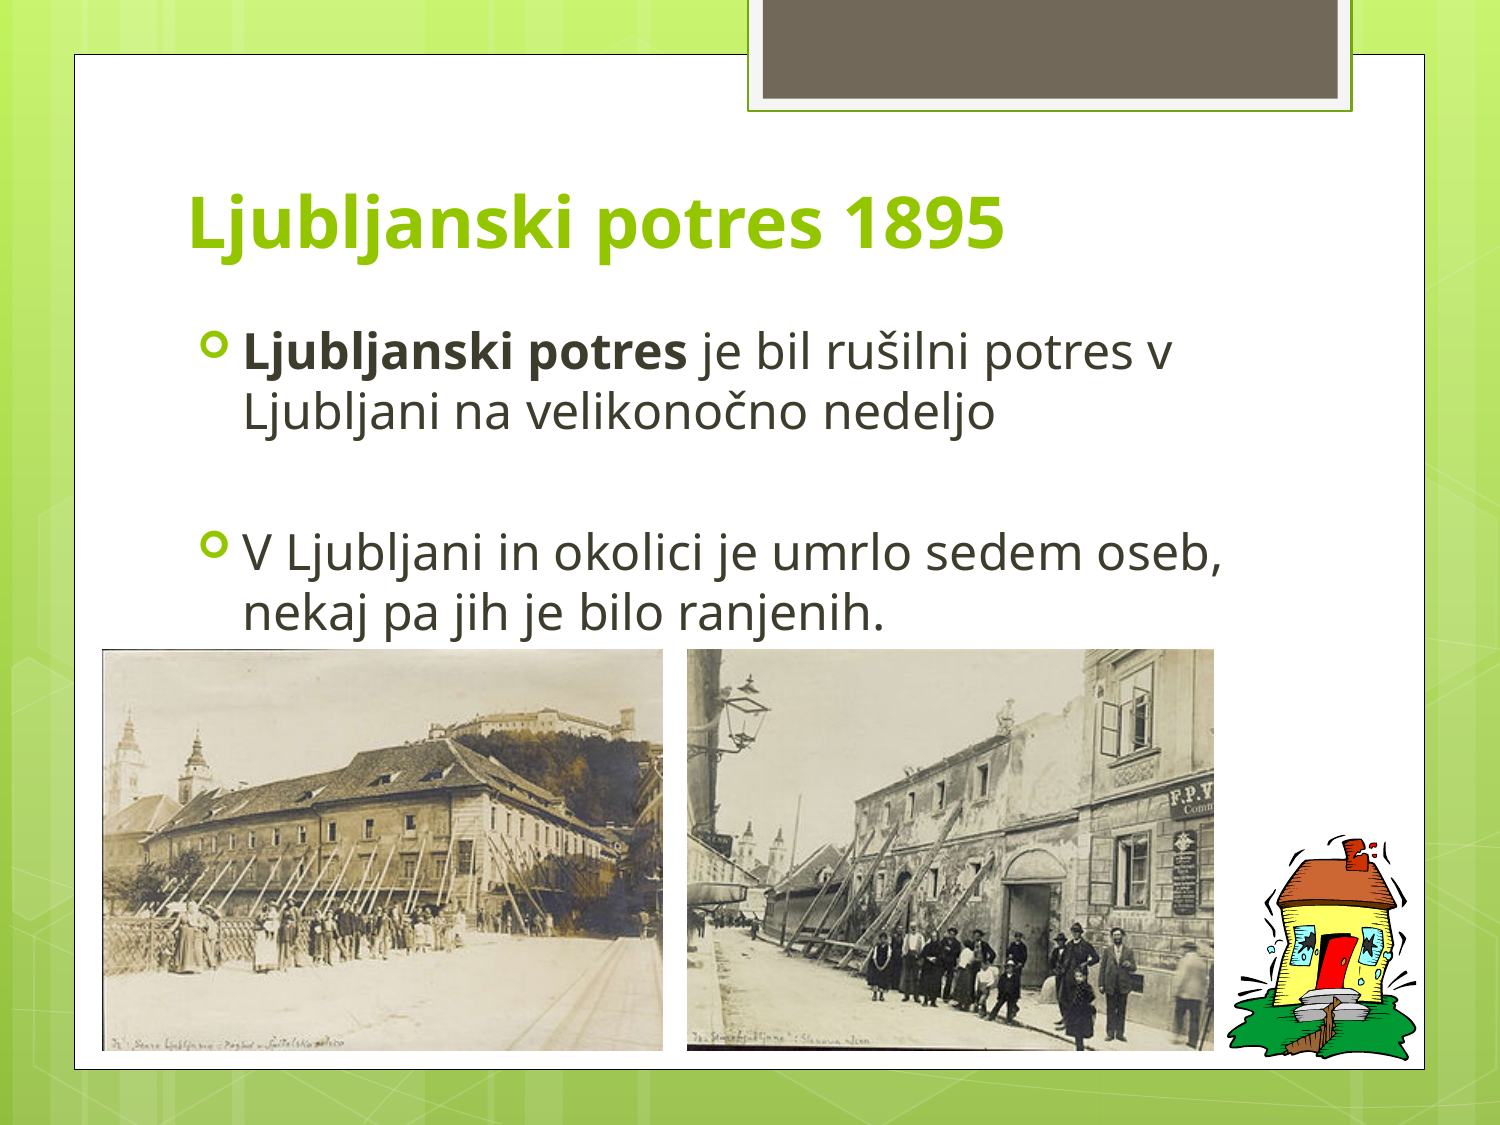

# Ljubljanski potres 1895
Ljubljanski potres je bil rušilni potres v Ljubljani na velikonočno nedeljo
V Ljubljani in okolici je umrlo sedem oseb, nekaj pa jih je bilo ranjenih.